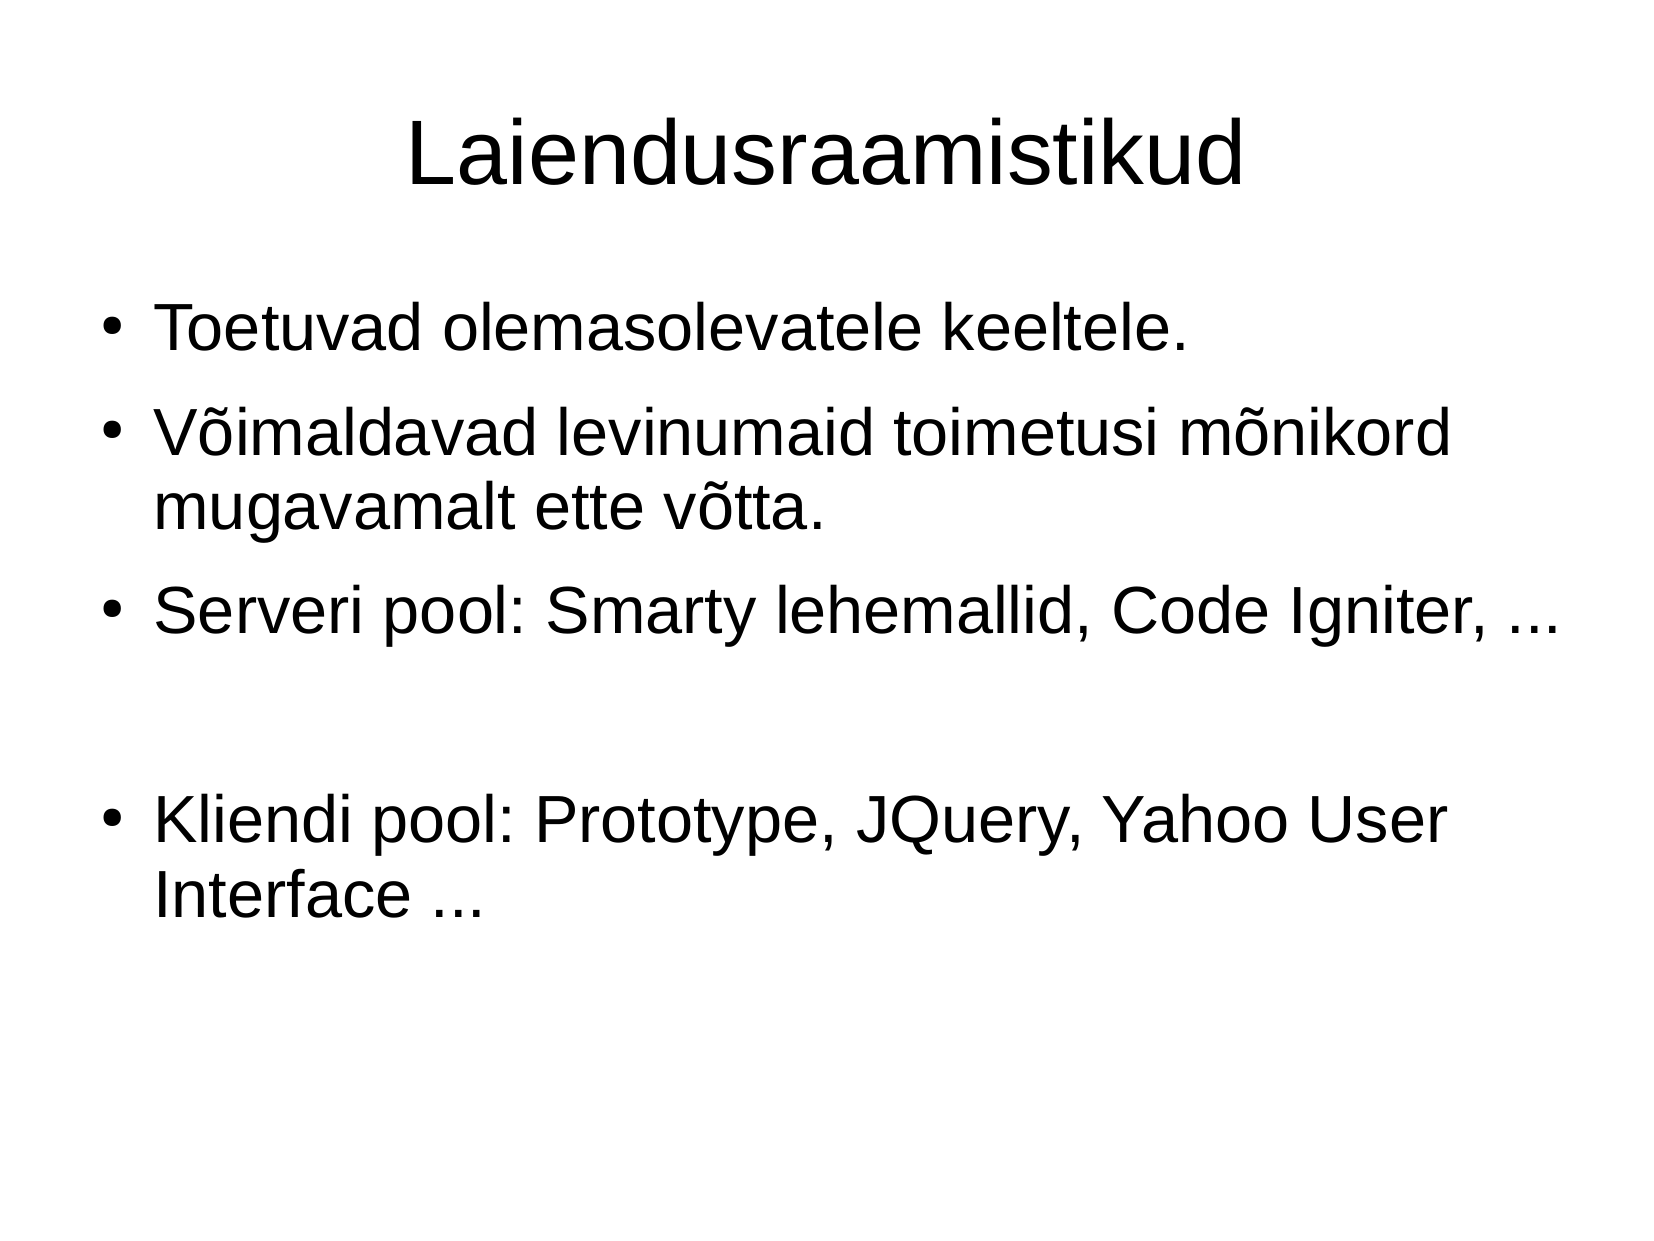

# Laiendusraamistikud
Toetuvad olemasolevatele keeltele.
Võimaldavad levinumaid toimetusi mõnikord mugavamalt ette võtta.
Serveri pool: Smarty lehemallid, Code Igniter, ...
Kliendi pool: Prototype, JQuery, Yahoo User Interface ...